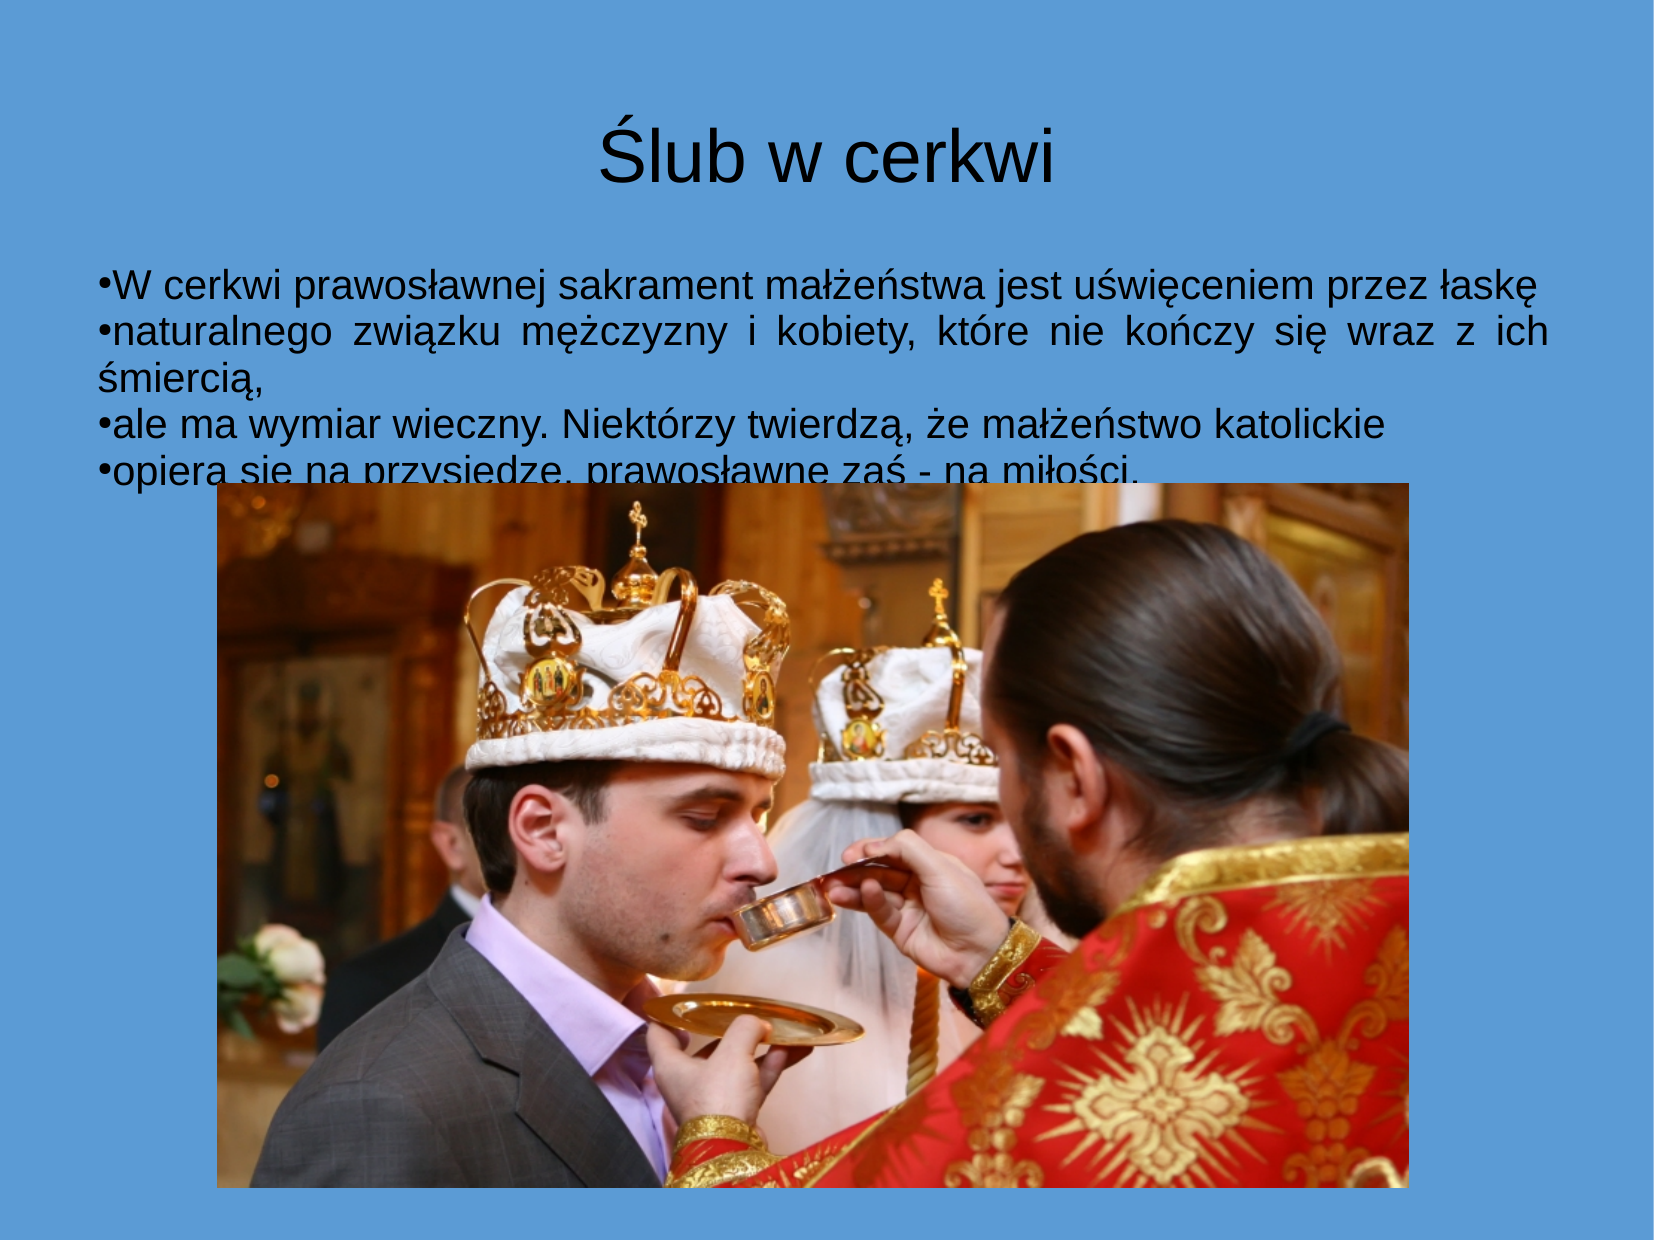

# Ślub w cerkwi
W cerkwi prawosławnej sakrament małżeństwa jest uświęceniem przez łaskę
naturalnego związku mężczyzny i kobiety, które nie kończy się wraz z ich śmiercią,
ale ma wymiar wieczny. Niektórzy twierdzą, że małżeństwo katolickie
opiera się na przysiędze, prawosławne zaś - na miłości.